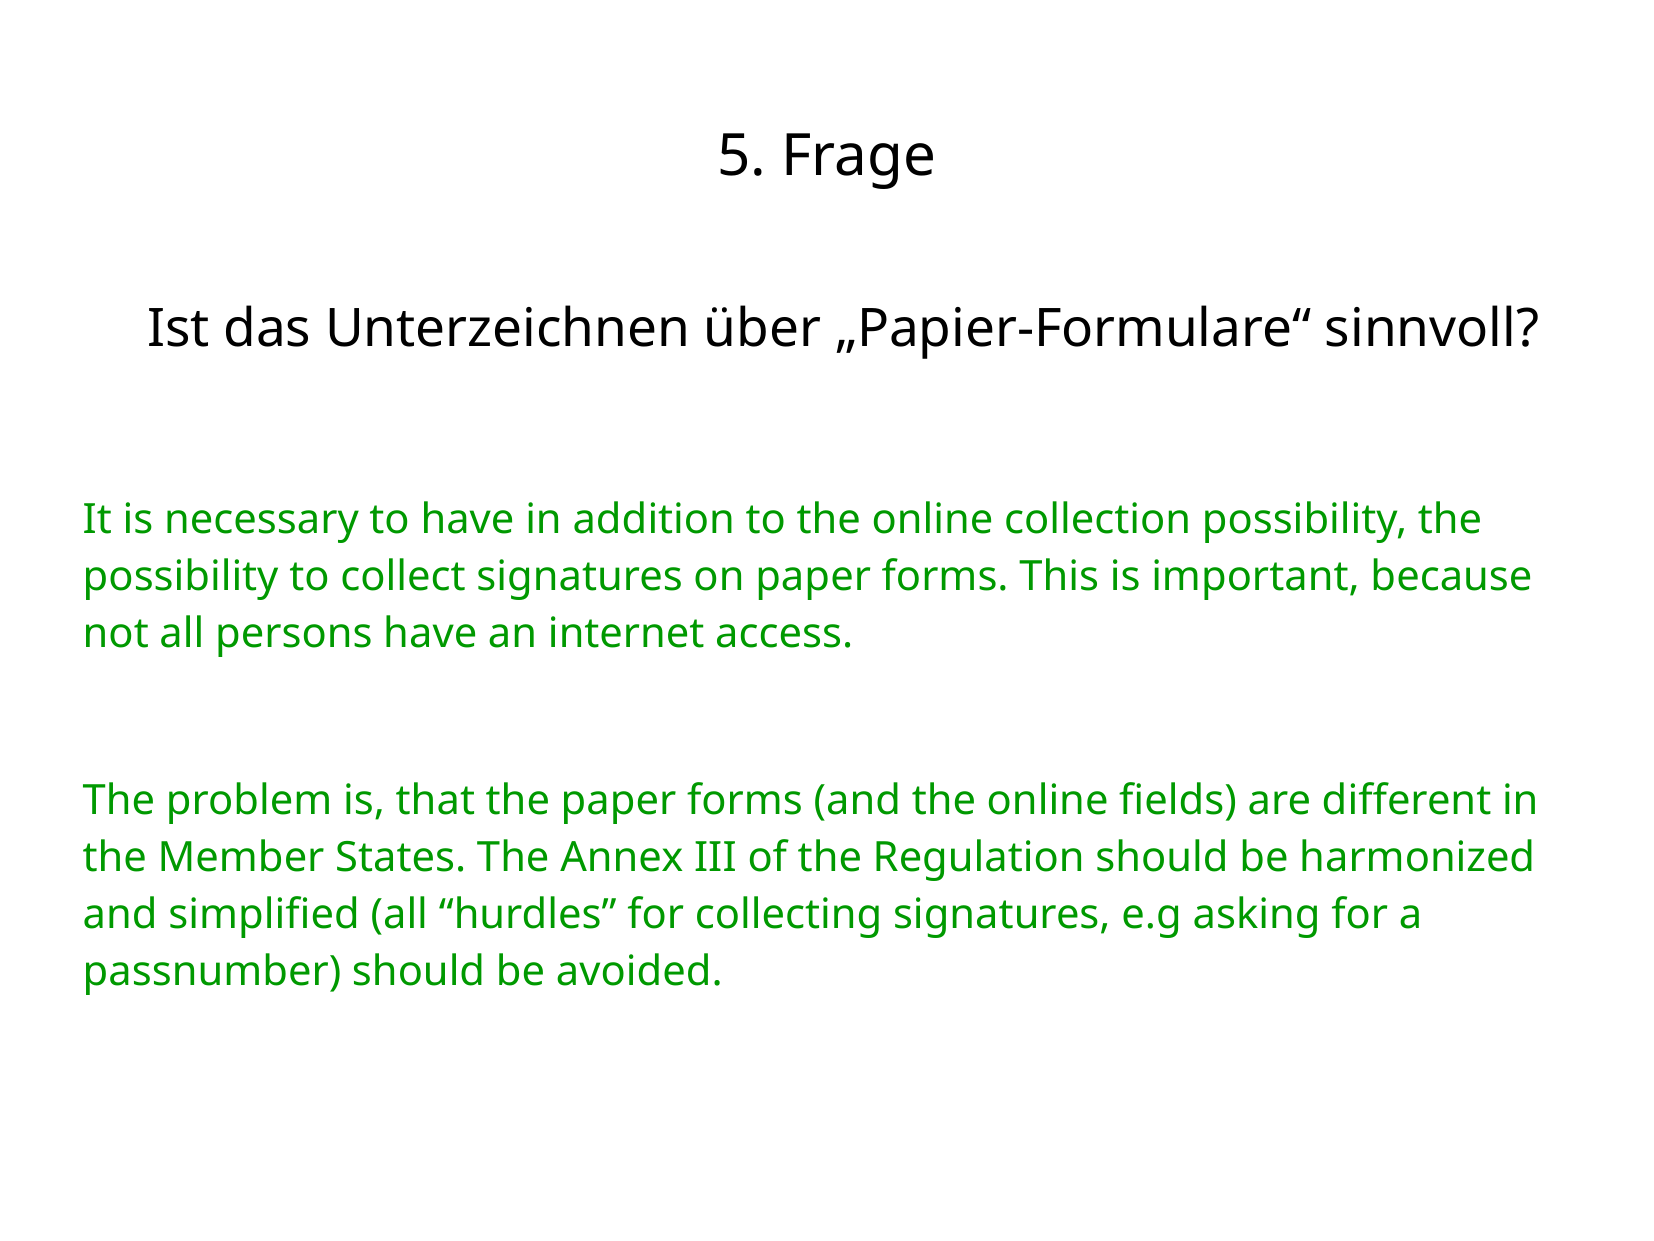

# 5. Frage
Ist das Unterzeichnen über „Papier-Formulare“ sinnvoll?
It is necessary to have in addition to the online collection possibility, the possibility to collect signatures on paper forms. This is important, because not all persons have an internet access.
The problem is, that the paper forms (and the online fields) are different in the Member States. The Annex III of the Regulation should be harmonized and simplified (all “hurdles” for collecting signatures, e.g asking for a passnumber) should be avoided.